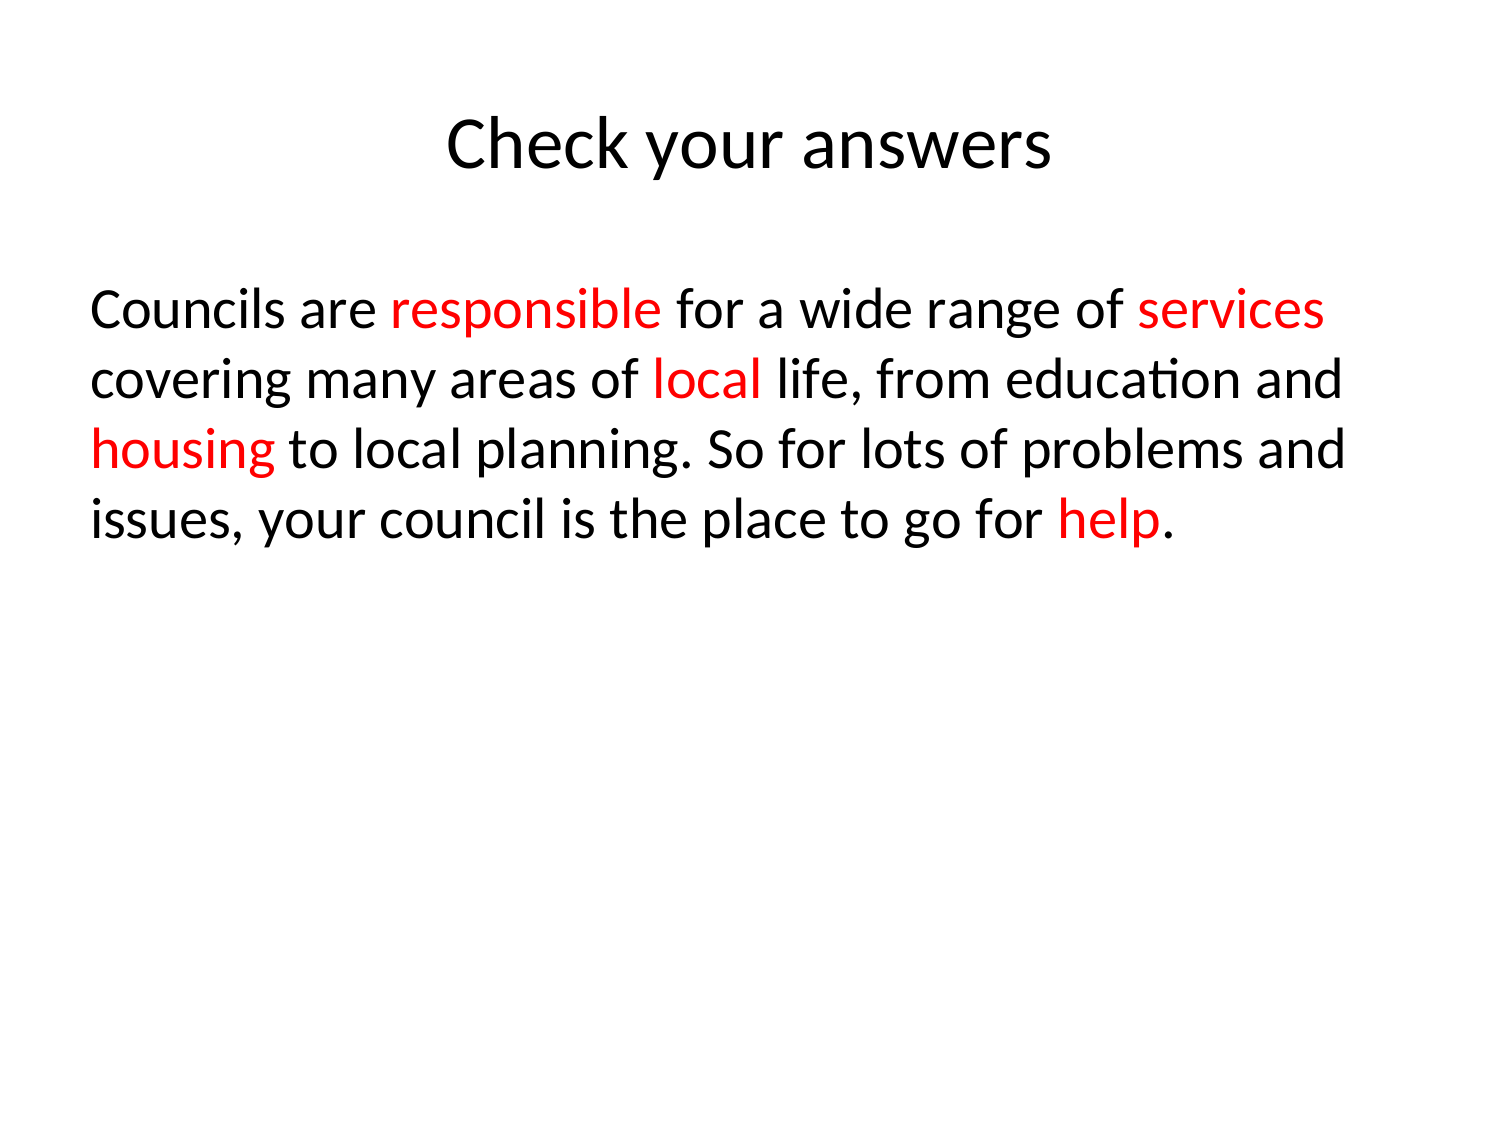

# Check your answers
Councils are responsible for a wide range of services covering many areas of local life, from education and housing to local planning. So for lots of problems and issues, your council is the place to go for help.